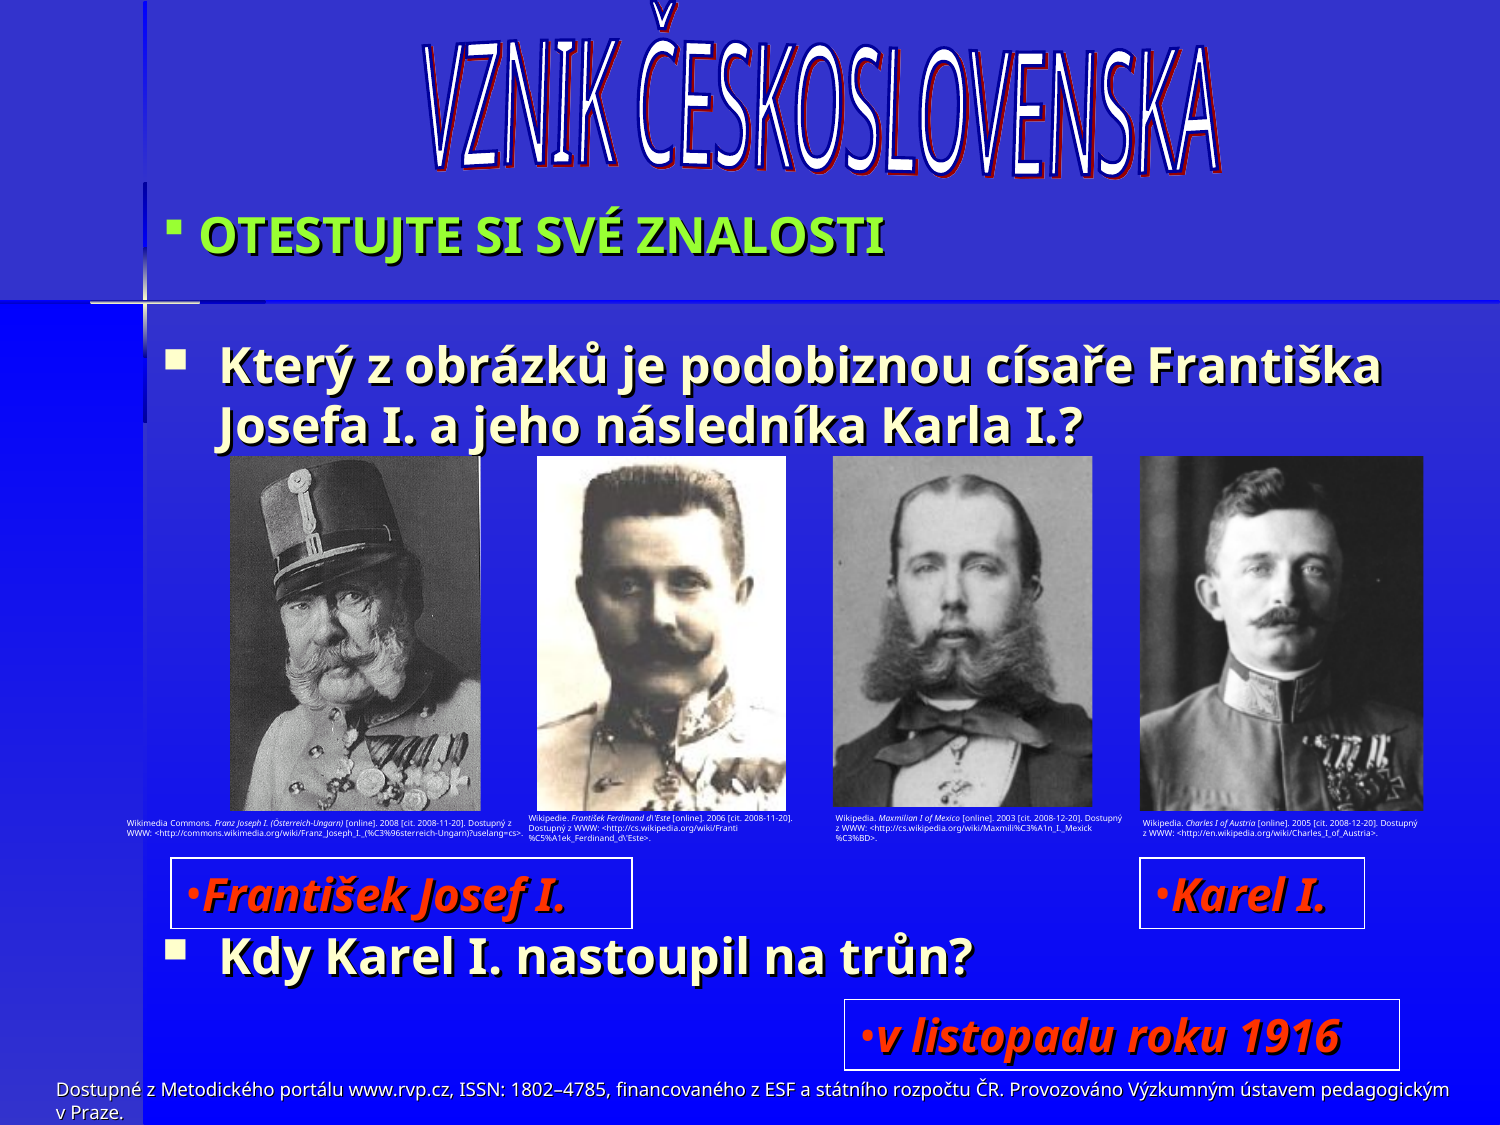

VZNIK ČESKOSLOVENSKA
 OTESTUJTE SI SVÉ ZNALOSTI
# Který z obrázků je podobiznou císaře Františka Josefa I. a jeho následníka Karla I.?
Wikipedie. František Ferdinand d\'Este [online]. 2006 [cit. 2008-11-20]. Dostupný z WWW: <http://cs.wikipedia.org/wiki/Franti%C5%A1ek_Ferdinand_d\'Este>.
Wikipedia. Maxmilian I of Mexico [online]. 2003 [cit. 2008-12-20]. Dostupný z WWW: <http://cs.wikipedia.org/wiki/Maxmili%C3%A1n_I._Mexick%C3%BD>.
Wikimedia Commons. Franz Joseph I. (Österreich-Ungarn) [online]. 2008 [cit. 2008-11-20]. Dostupný z WWW: <http://commons.wikimedia.org/wiki/Franz_Joseph_I._(%C3%96sterreich-Ungarn)?uselang=cs>.
Wikipedia. Charles I of Austria [online]. 2005 [cit. 2008-12-20]. Dostupný z WWW: <http://en.wikipedia.org/wiki/Charles_I_of_Austria>.
František Josef I.
Karel I.
Kdy Karel I. nastoupil na trůn?
v listopadu roku 1916
Dostupné z Metodického portálu www.rvp.cz, ISSN: 1802–4785, financovaného z ESF a státního rozpočtu ČR. Provozováno Výzkumným ústavem pedagogickým v Praze.